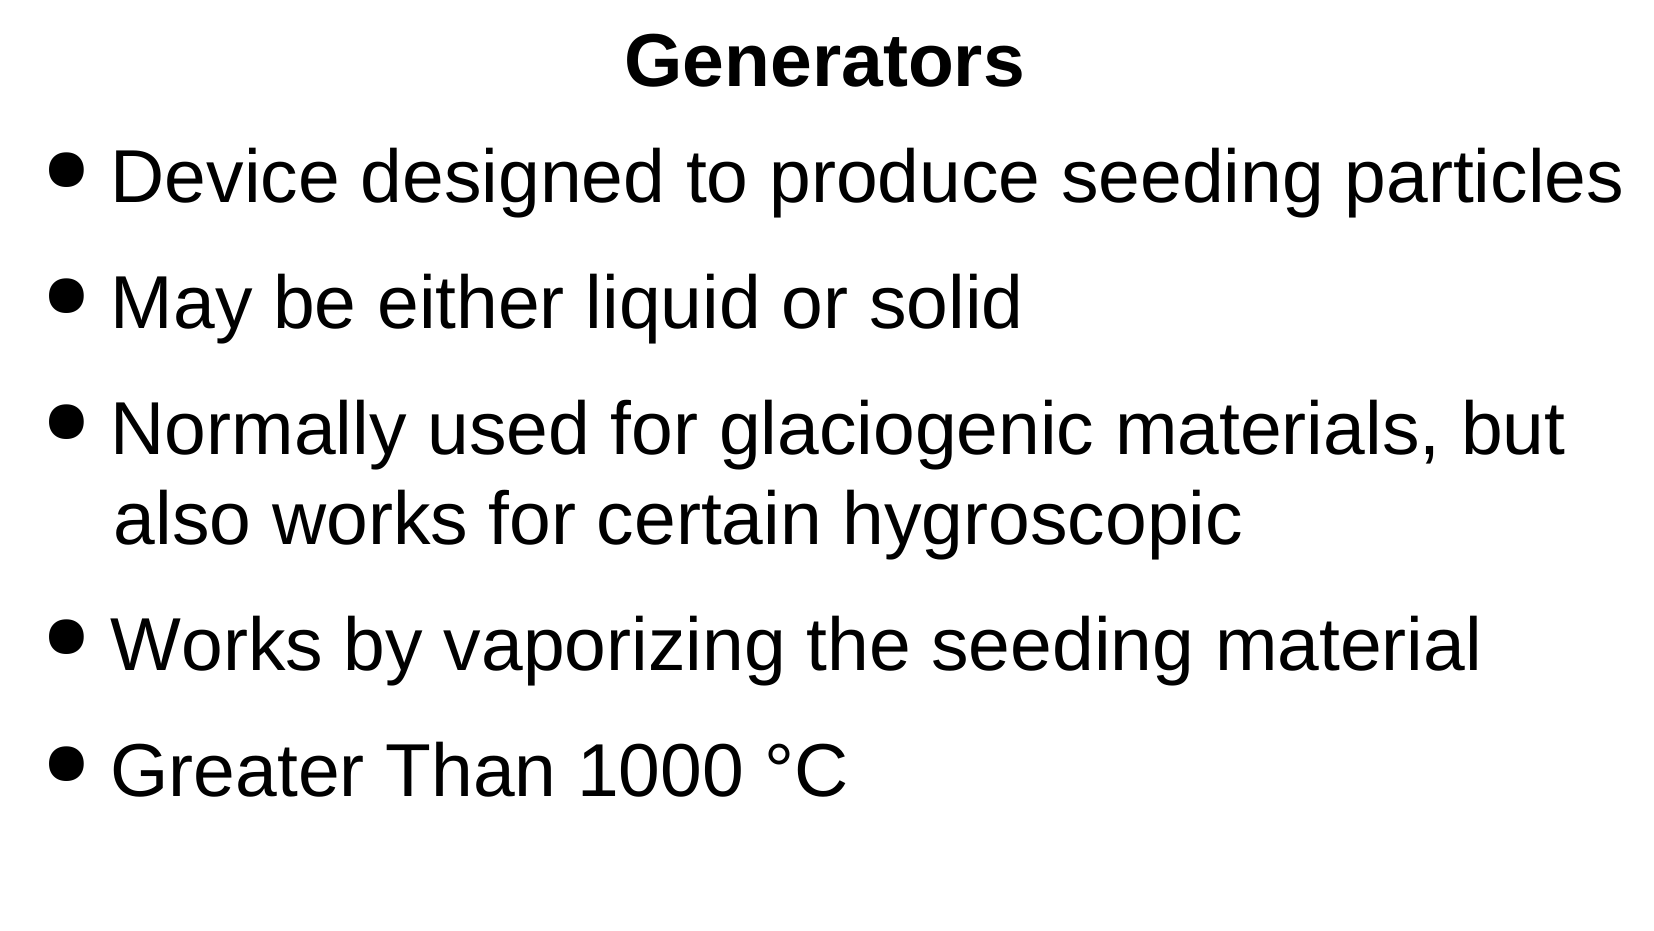

# Generators
 Device designed to produce seeding particles
 May be either liquid or solid
 Normally used for glaciogenic materials, but also works for certain hygroscopic
 Works by vaporizing the seeding material
 Greater Than 1000 °C